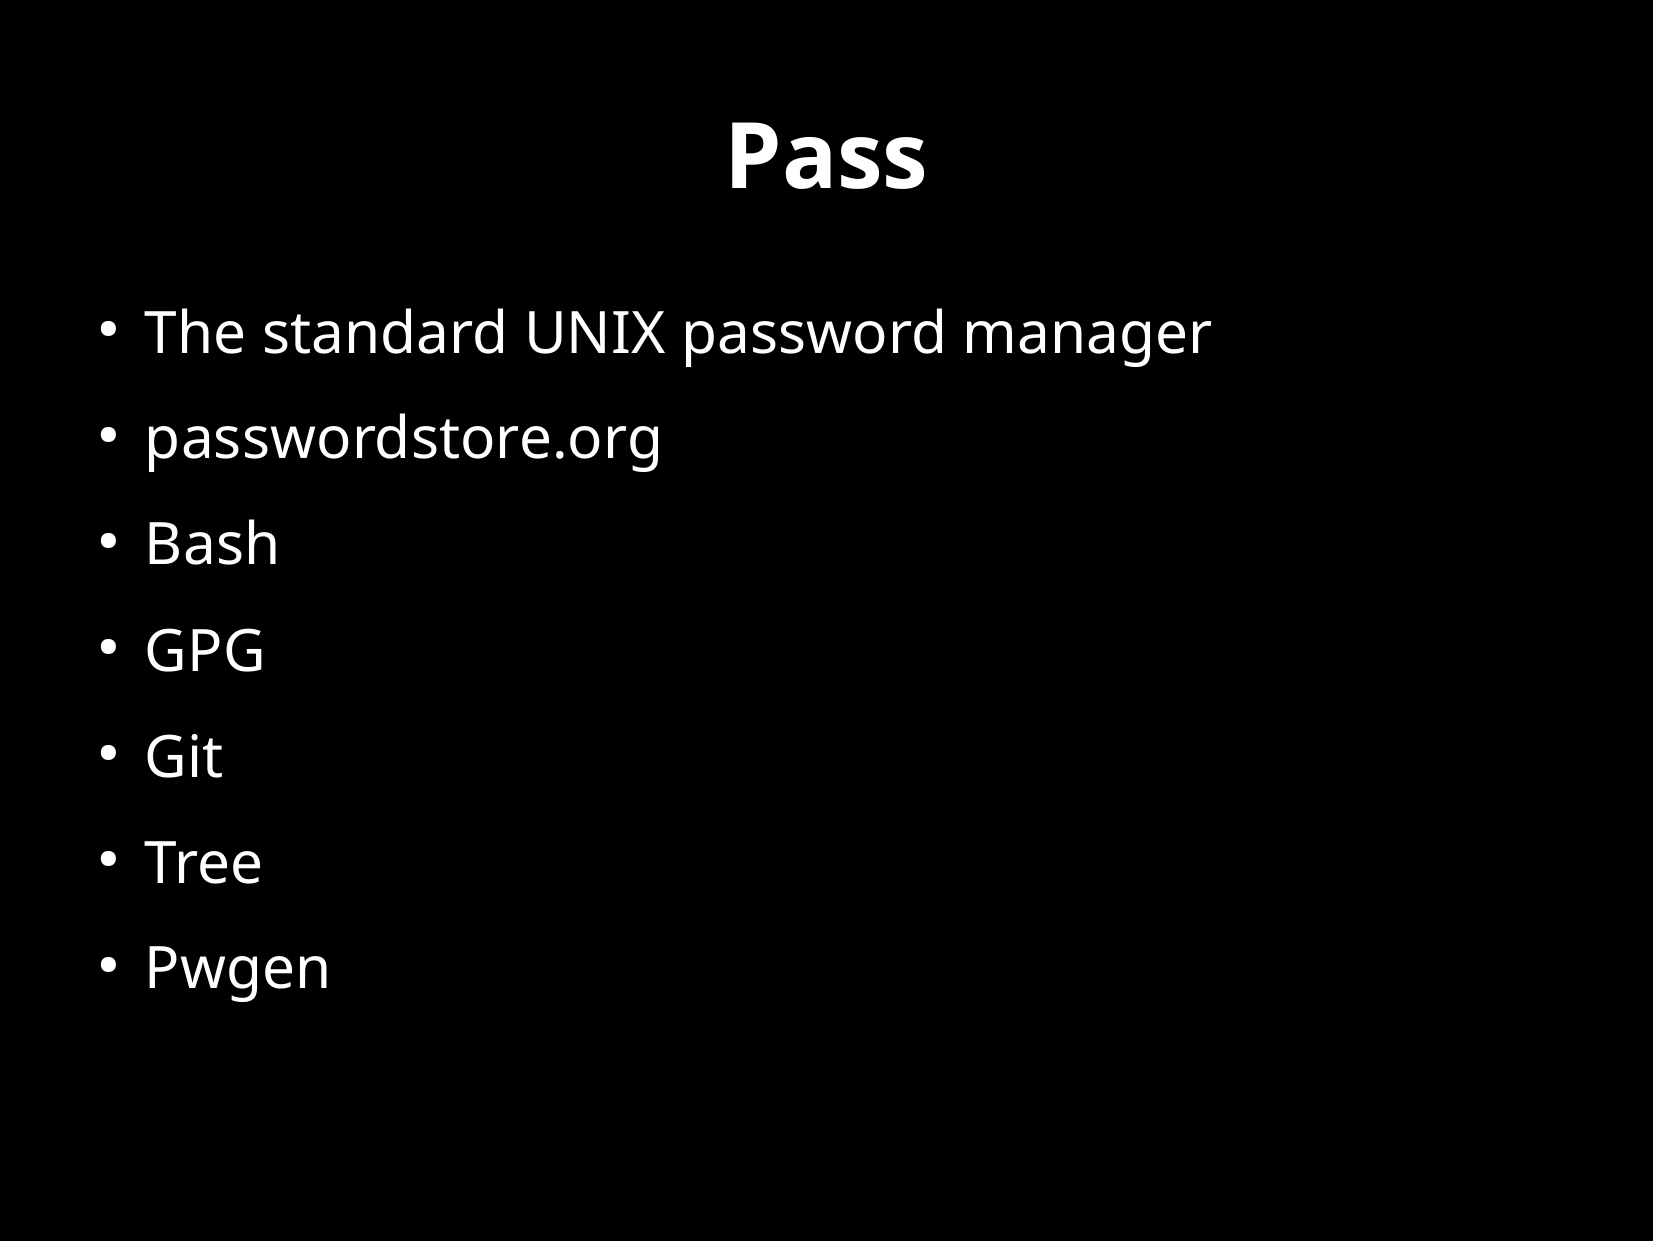

# Pass
The standard UNIX password manager
passwordstore.org
Bash
GPG
Git
Tree
Pwgen